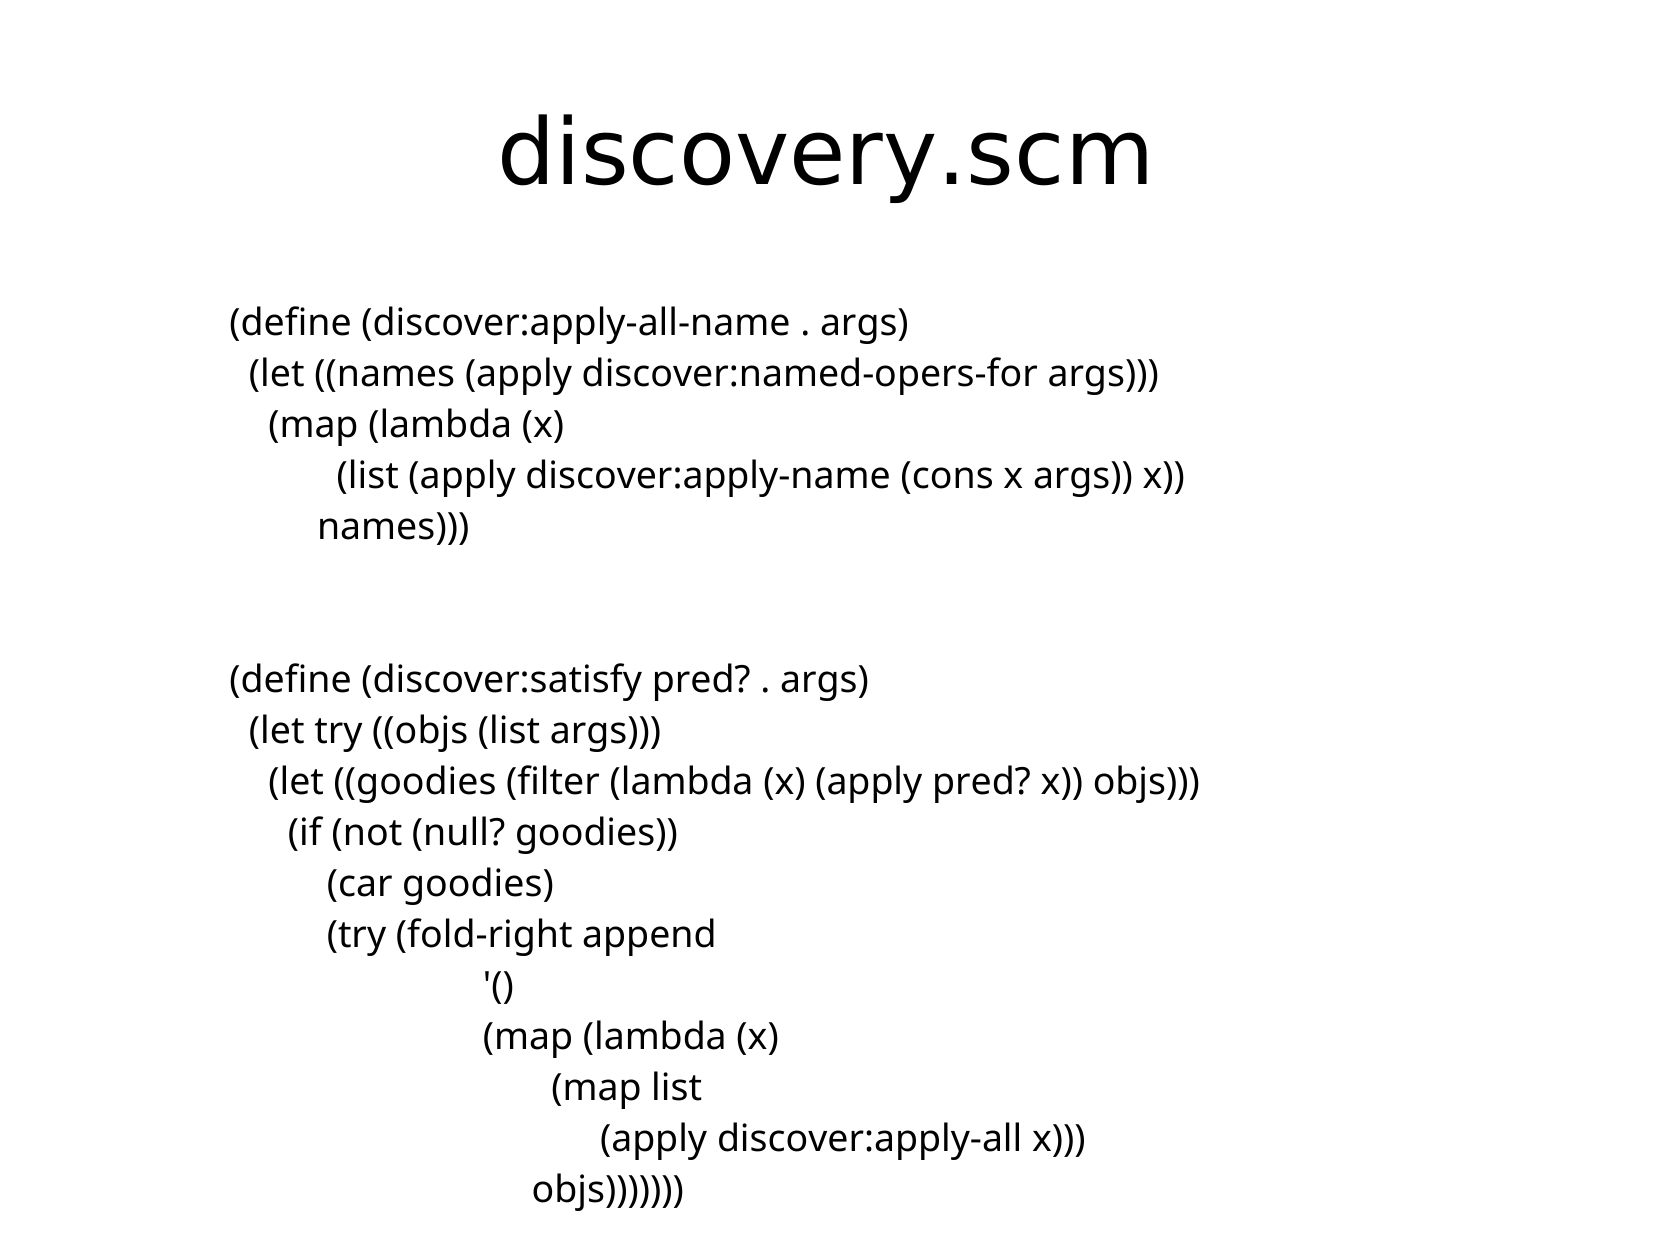

# discovery.scm
(define (discover:apply-all-name . args)
 (let ((names (apply discover:named-opers-for args)))
 (map (lambda (x)
 (list (apply discover:apply-name (cons x args)) x))
 names)))
(define (discover:satisfy pred? . args)
 (let try ((objs (list args)))
 (let ((goodies (filter (lambda (x) (apply pred? x)) objs)))
 (if (not (null? goodies))
 (car goodies)
 (try (fold-right append
 '()
 (map (lambda (x)
 (map list
 (apply discover:apply-all x)))
 objs)))))))